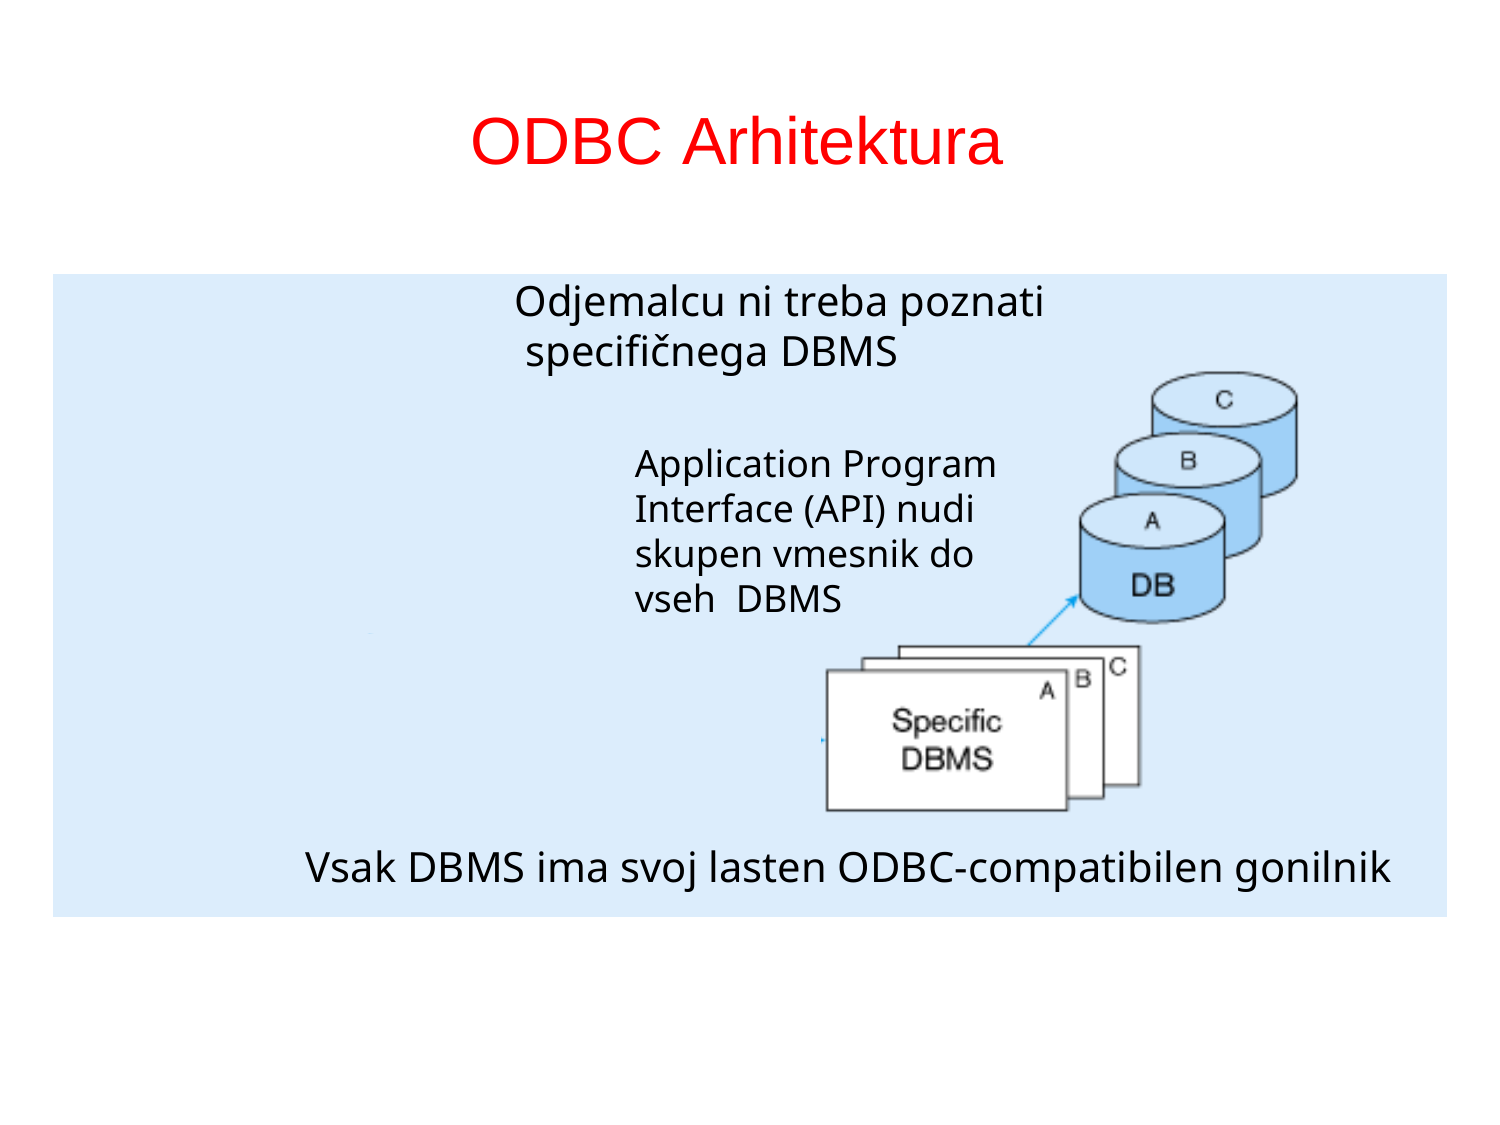

# ODBC Arhitektura
Odjemalcu ni treba poznati specifičnega DBMS
Application Program Interface (API) nudi skupen vmesnik do vseh DBMS
JDBC,
ADO...
Vsak DBMS ima svoj lasten ODBC-compatibilen gonilnik